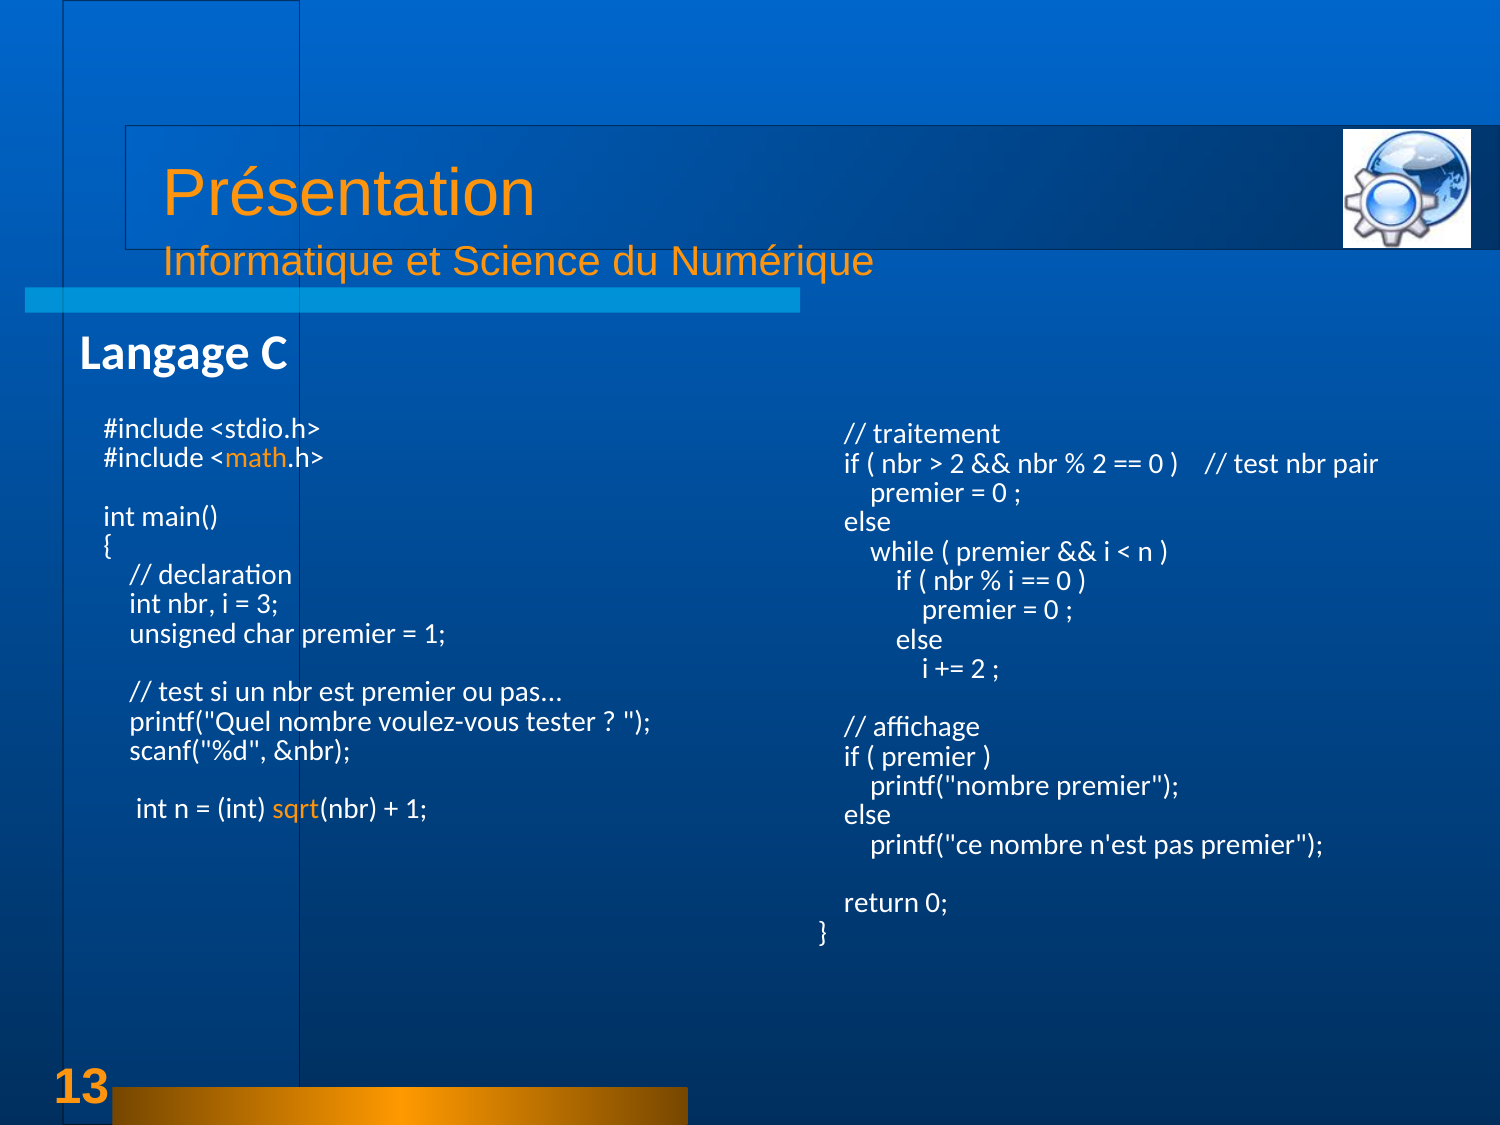

Langage C
#include <stdio.h>
#include <math.h>
int main()
{
 // declaration
 int nbr, i = 3;
 unsigned char premier = 1;
 // test si un nbr est premier ou pas...
 printf("Quel nombre voulez-vous tester ? ");
 scanf("%d", &nbr);
 int n = (int) sqrt(nbr) + 1;
 // traitement
 if ( nbr > 2 && nbr % 2 == 0 ) // test nbr pair
 premier = 0 ;
 else
 while ( premier && i < n )
 if ( nbr % i == 0 )
 premier = 0 ;
 else
 i += 2 ;
 // affichage
 if ( premier )
 printf("nombre premier");
 else
 printf("ce nombre n'est pas premier");
 return 0;
}